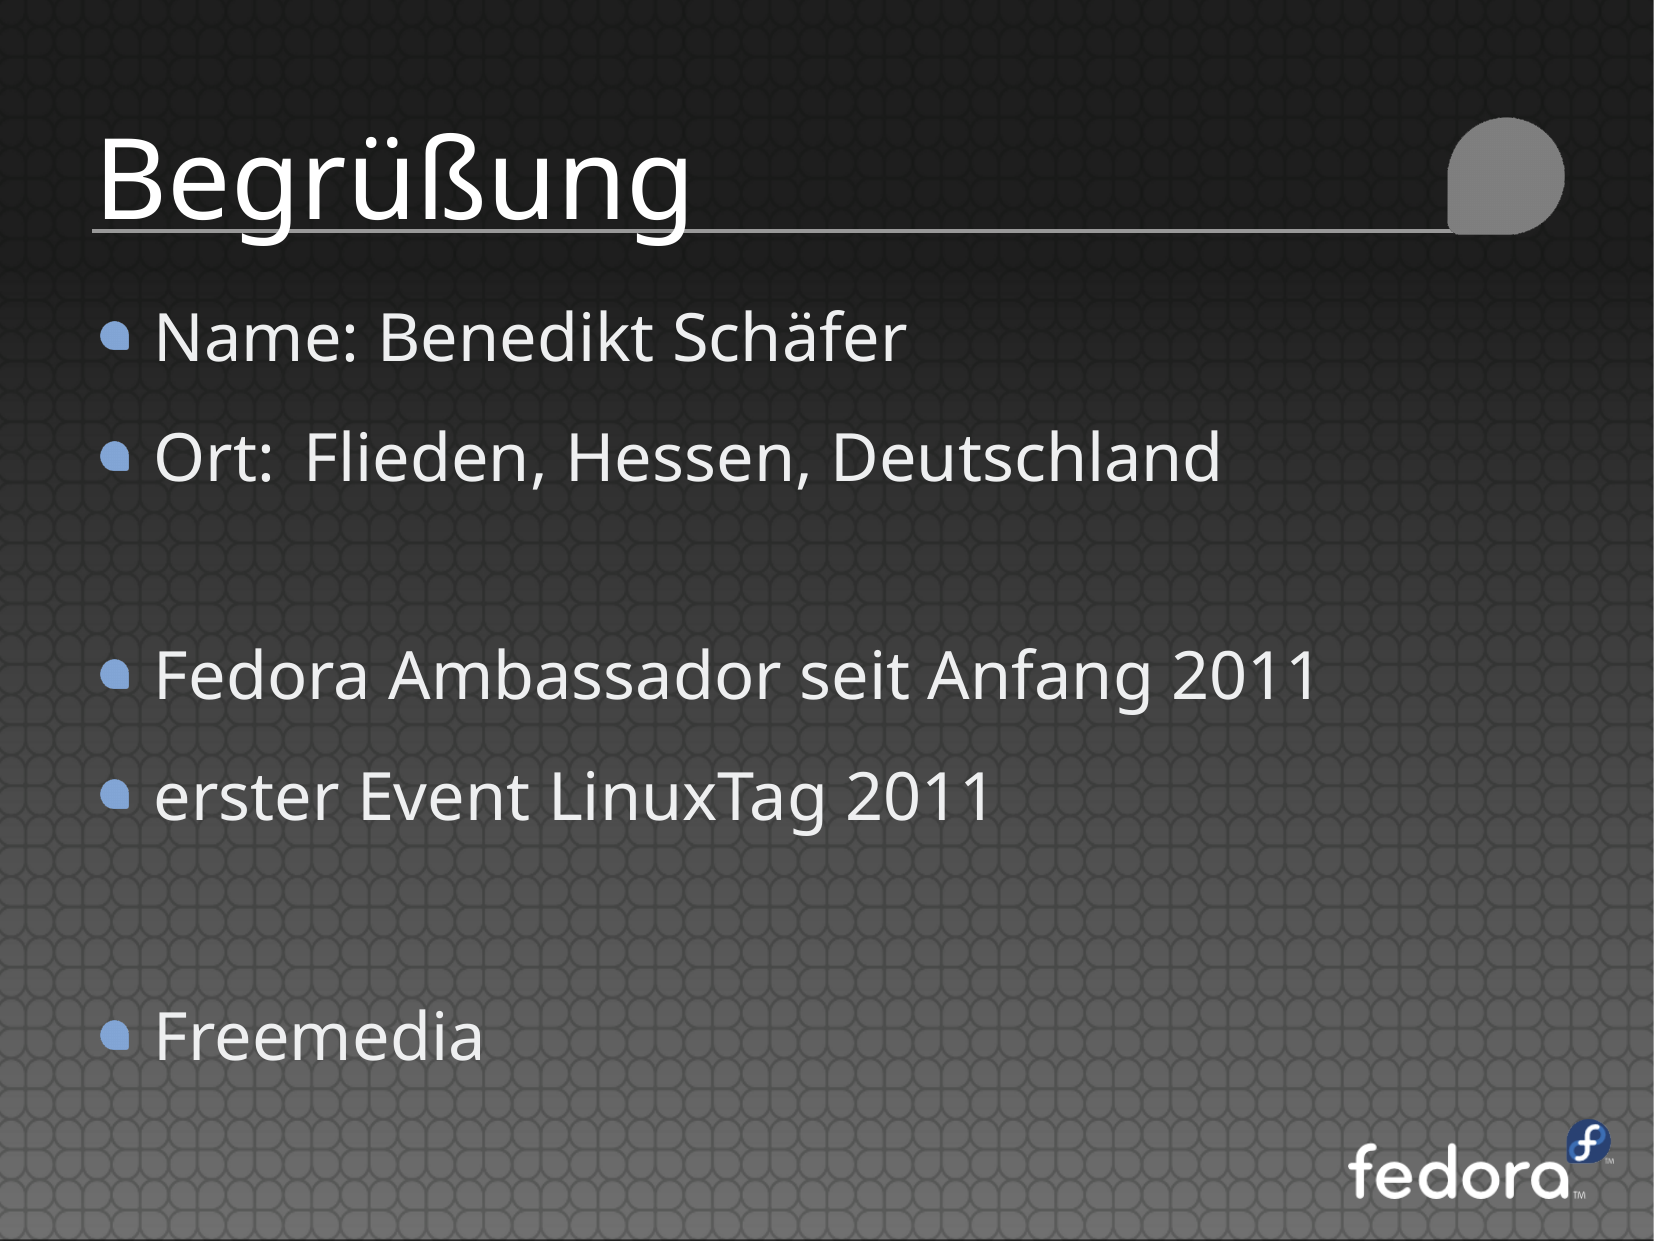

Begrüßung
# Name: Benedikt Schäfer
Ort: 	Flieden, Hessen, Deutschland
Fedora Ambassador seit Anfang 2011
erster Event LinuxTag 2011
Freemedia